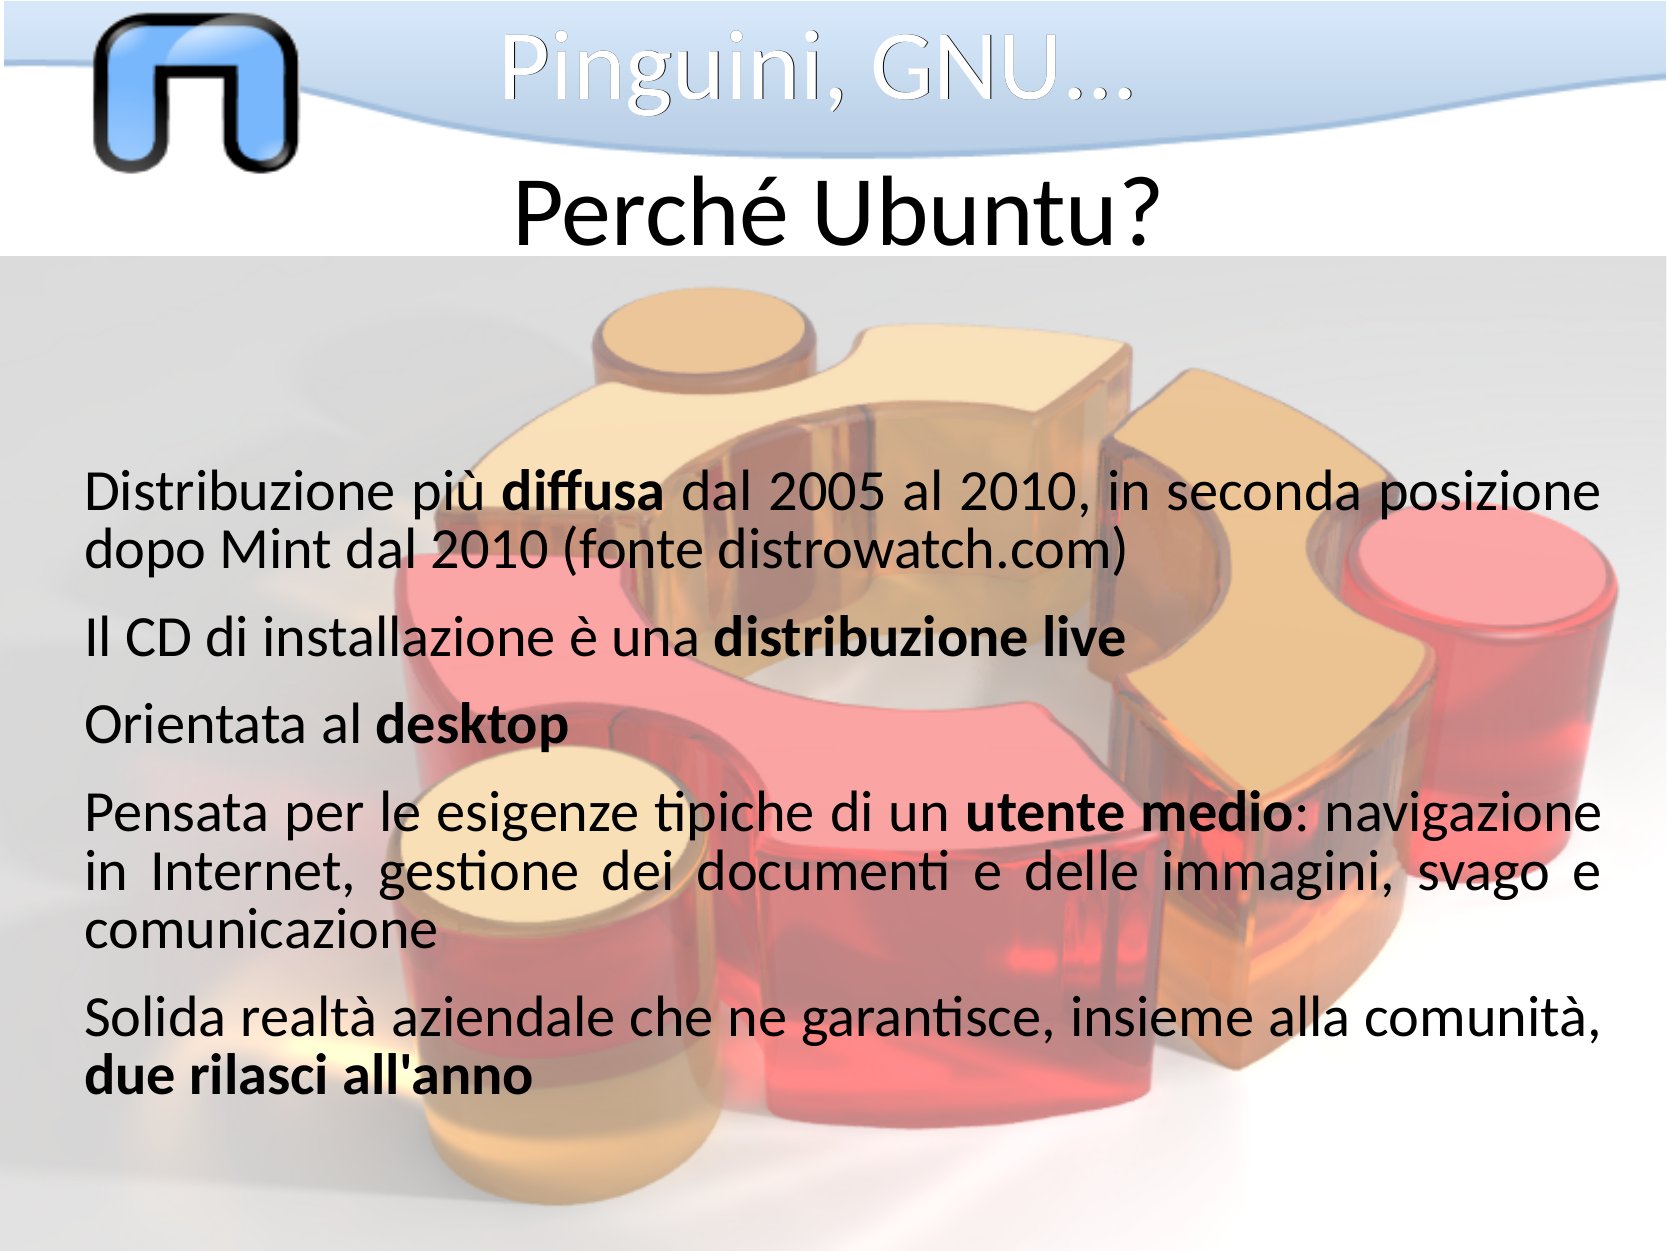

Pinguini, GNU...
Perché Ubuntu?
Distribuzione più diffusa dal 2005 al 2010, in seconda posizione dopo Mint dal 2010 (fonte distrowatch.com)
Il CD di installazione è una distribuzione live
Orientata al desktop
Pensata per le esigenze tipiche di un utente medio: navigazione in Internet, gestione dei documenti e delle immagini, svago e comunicazione
Solida realtà aziendale che ne garantisce, insieme alla comunità, due rilasci all'anno